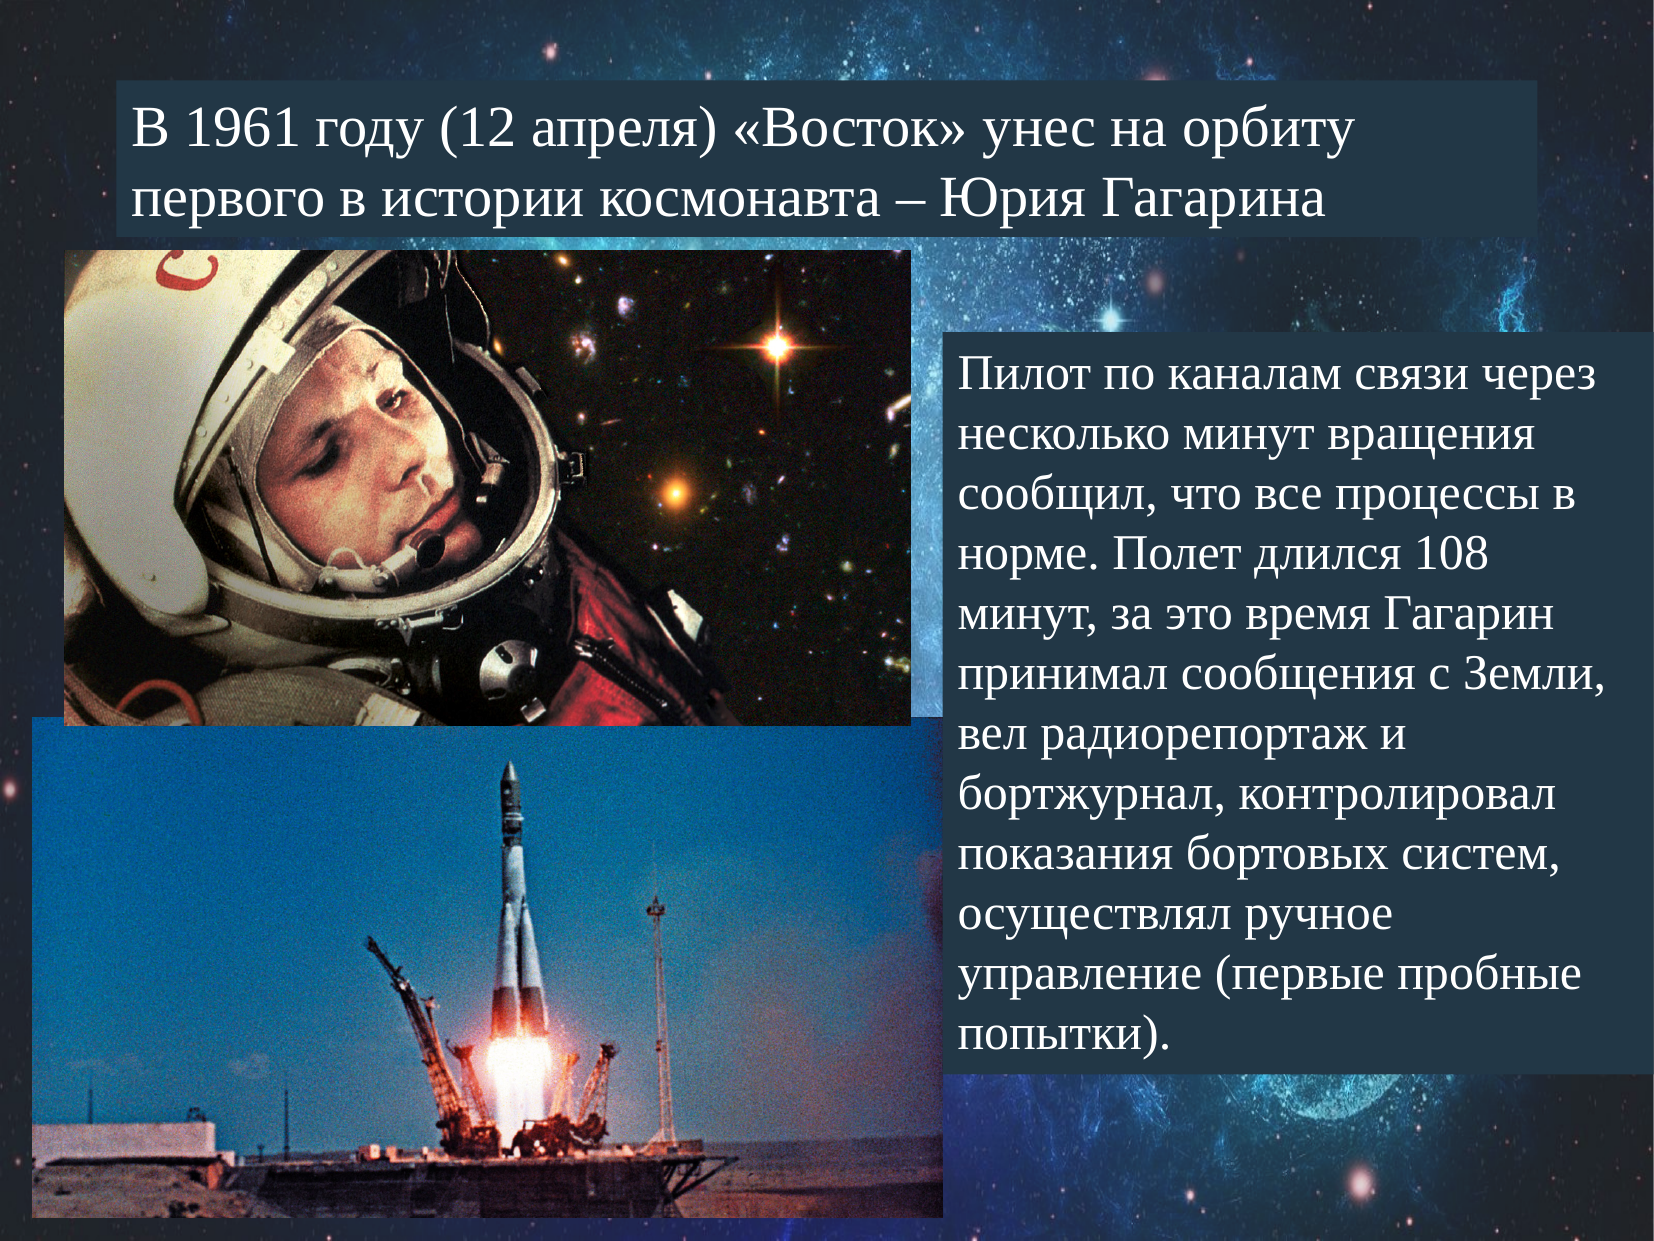

В 1961 году (12 апреля) «Восток» унес на орбиту первого в истории космонавта – Юрия Гагарина
Пилот по каналам связи через несколько минут вращения сообщил, что все процессы в норме. Полет длился 108 минут, за это время Гагарин принимал сообщения с Земли, вел радиорепортаж и бортжурнал, контролировал показания бортовых систем, осуществлял ручное управление (первые пробные попытки).